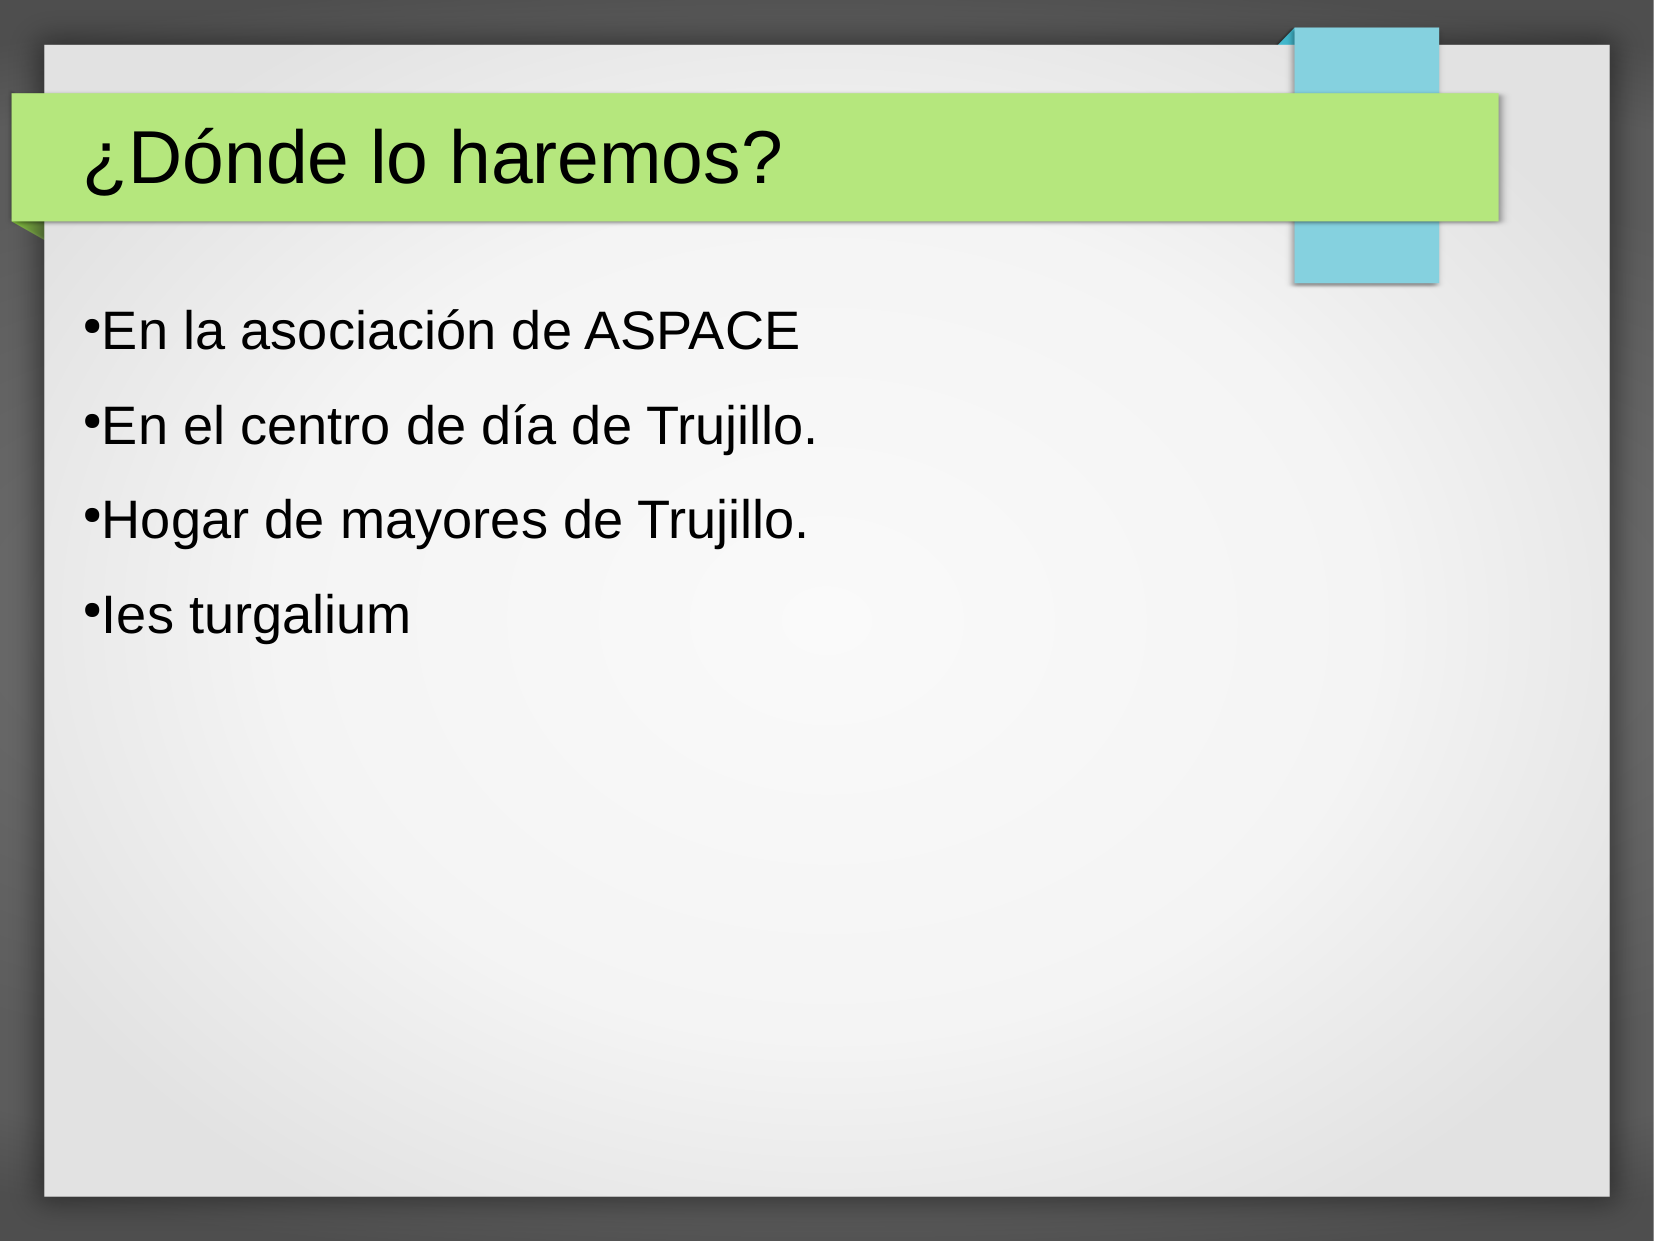

# ¿Dónde lo haremos?
En la asociación de ASPACE
En el centro de día de Trujillo.
Hogar de mayores de Trujillo.
Ies turgalium